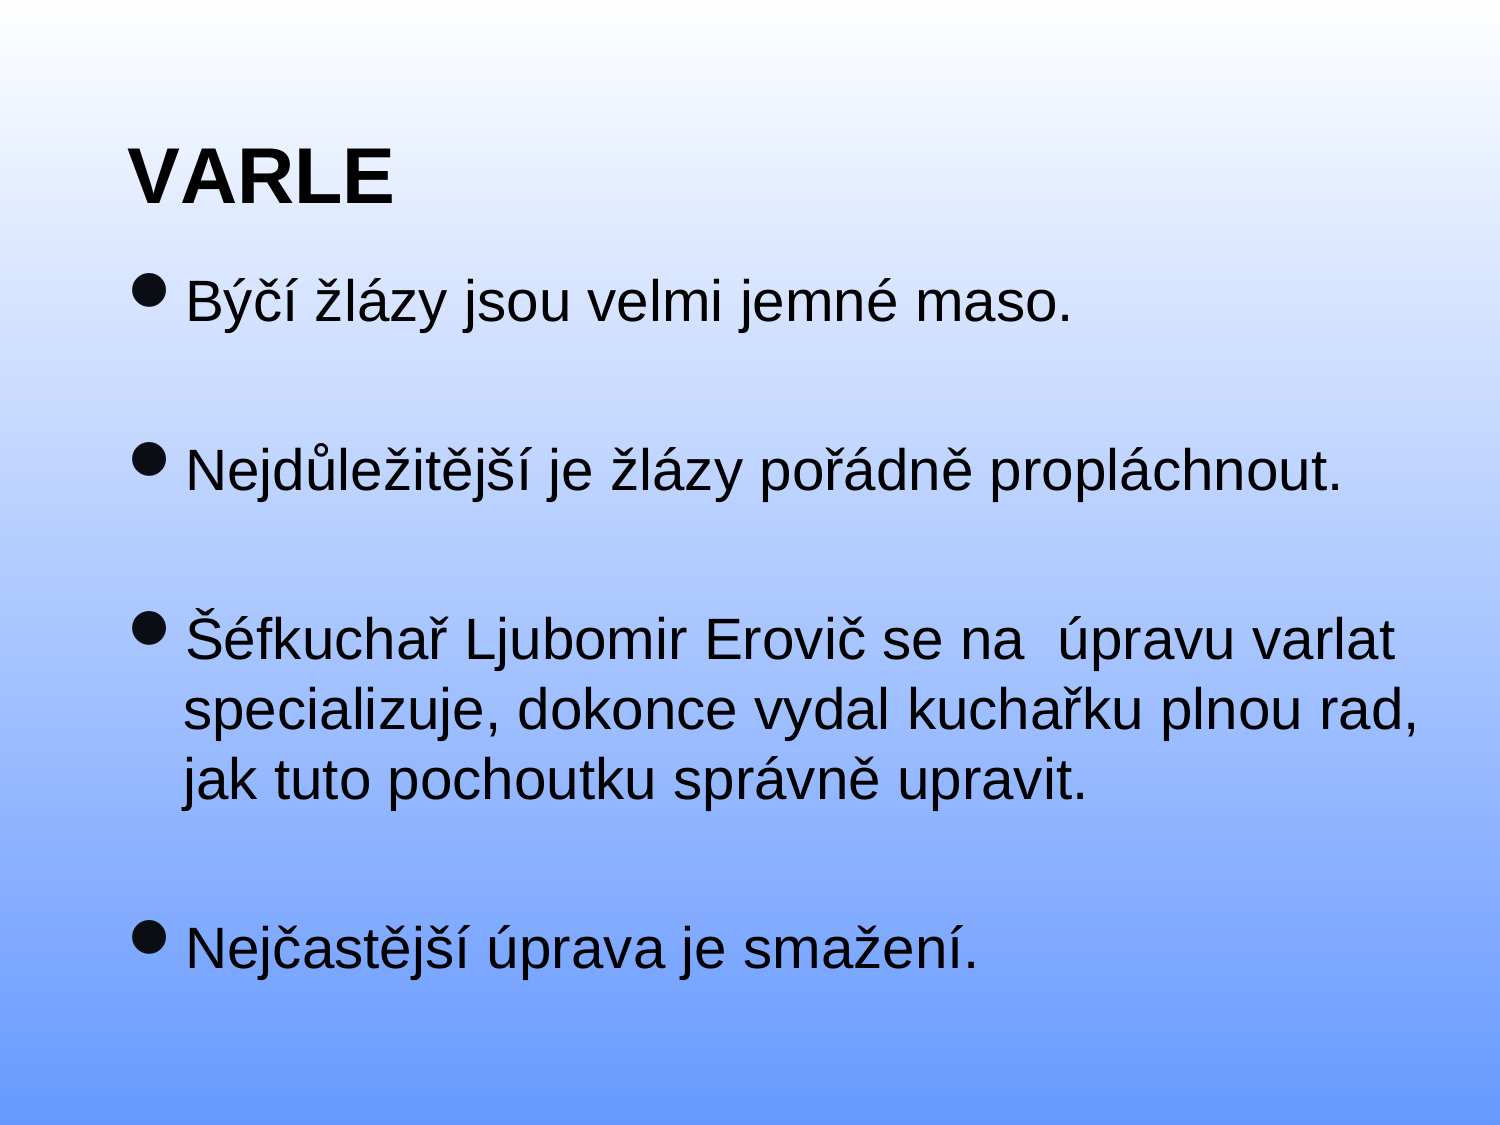

# VARLE
Býčí žlázy jsou velmi jemné maso.
Nejdůležitější je žlázy pořádně propláchnout.
Šéfkuchař Ljubomir Erovič se na úpravu varlat specializuje, dokonce vydal kuchařku plnou rad, jak tuto pochoutku správně upravit.
Nejčastější úprava je smažení.